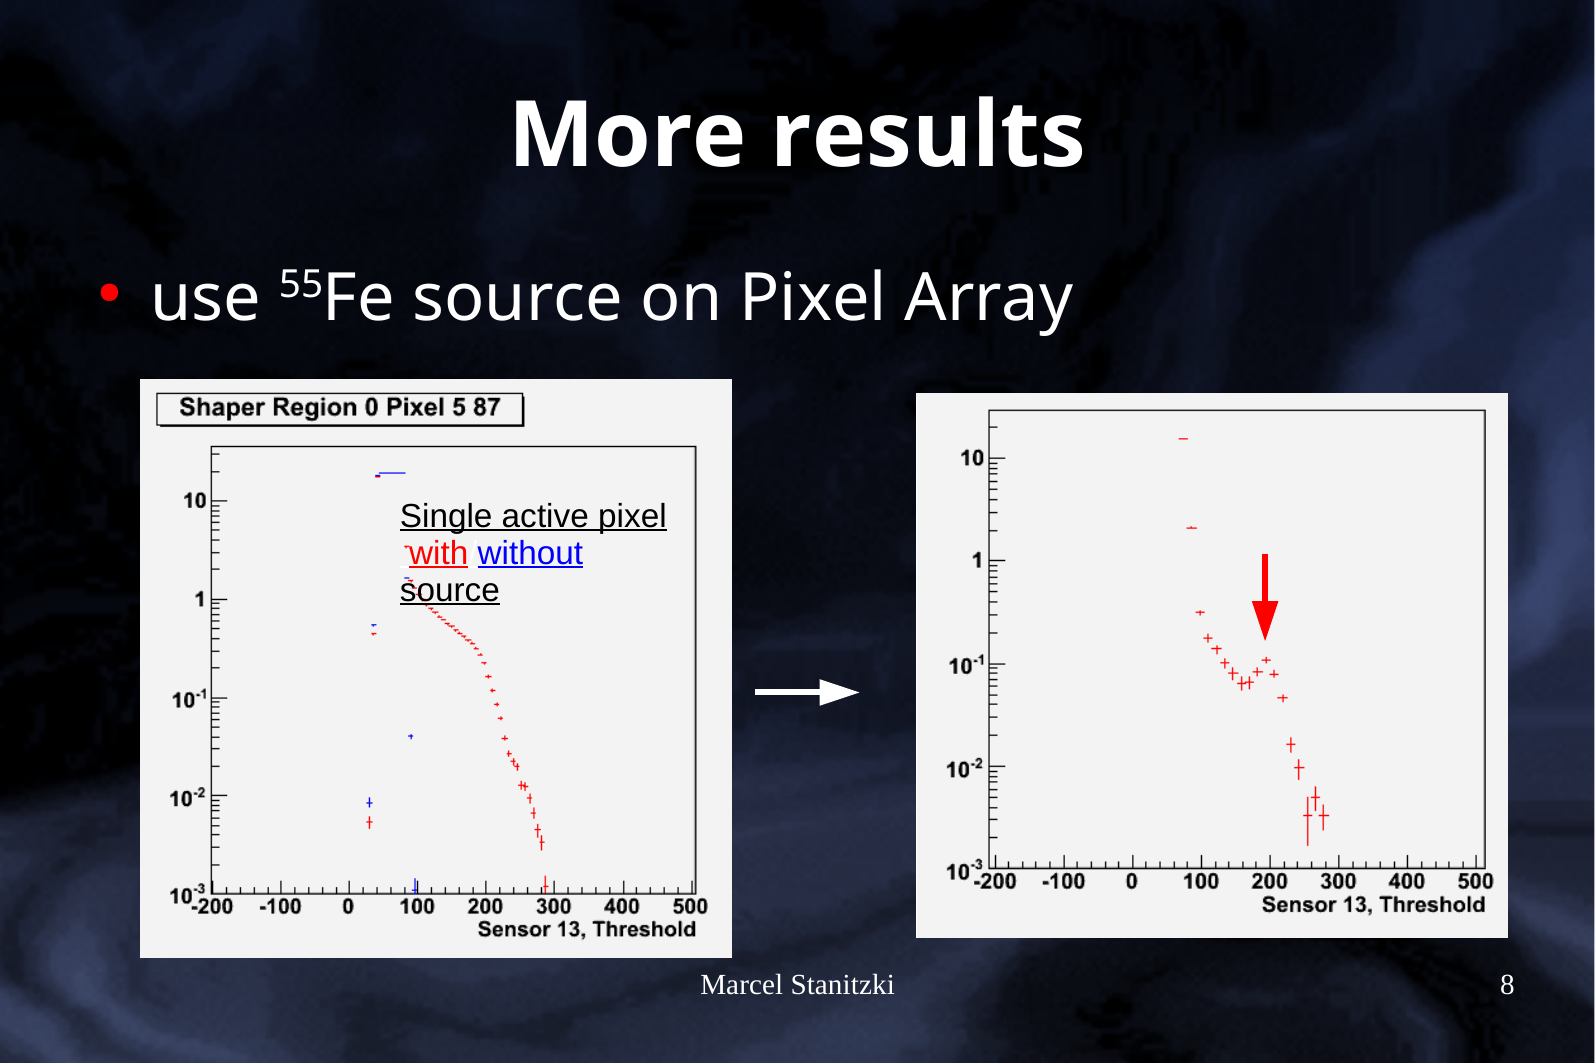

# More results
use 55Fe source on Pixel Array
Single active pixel
 with/without source
Marcel Stanitzki
8